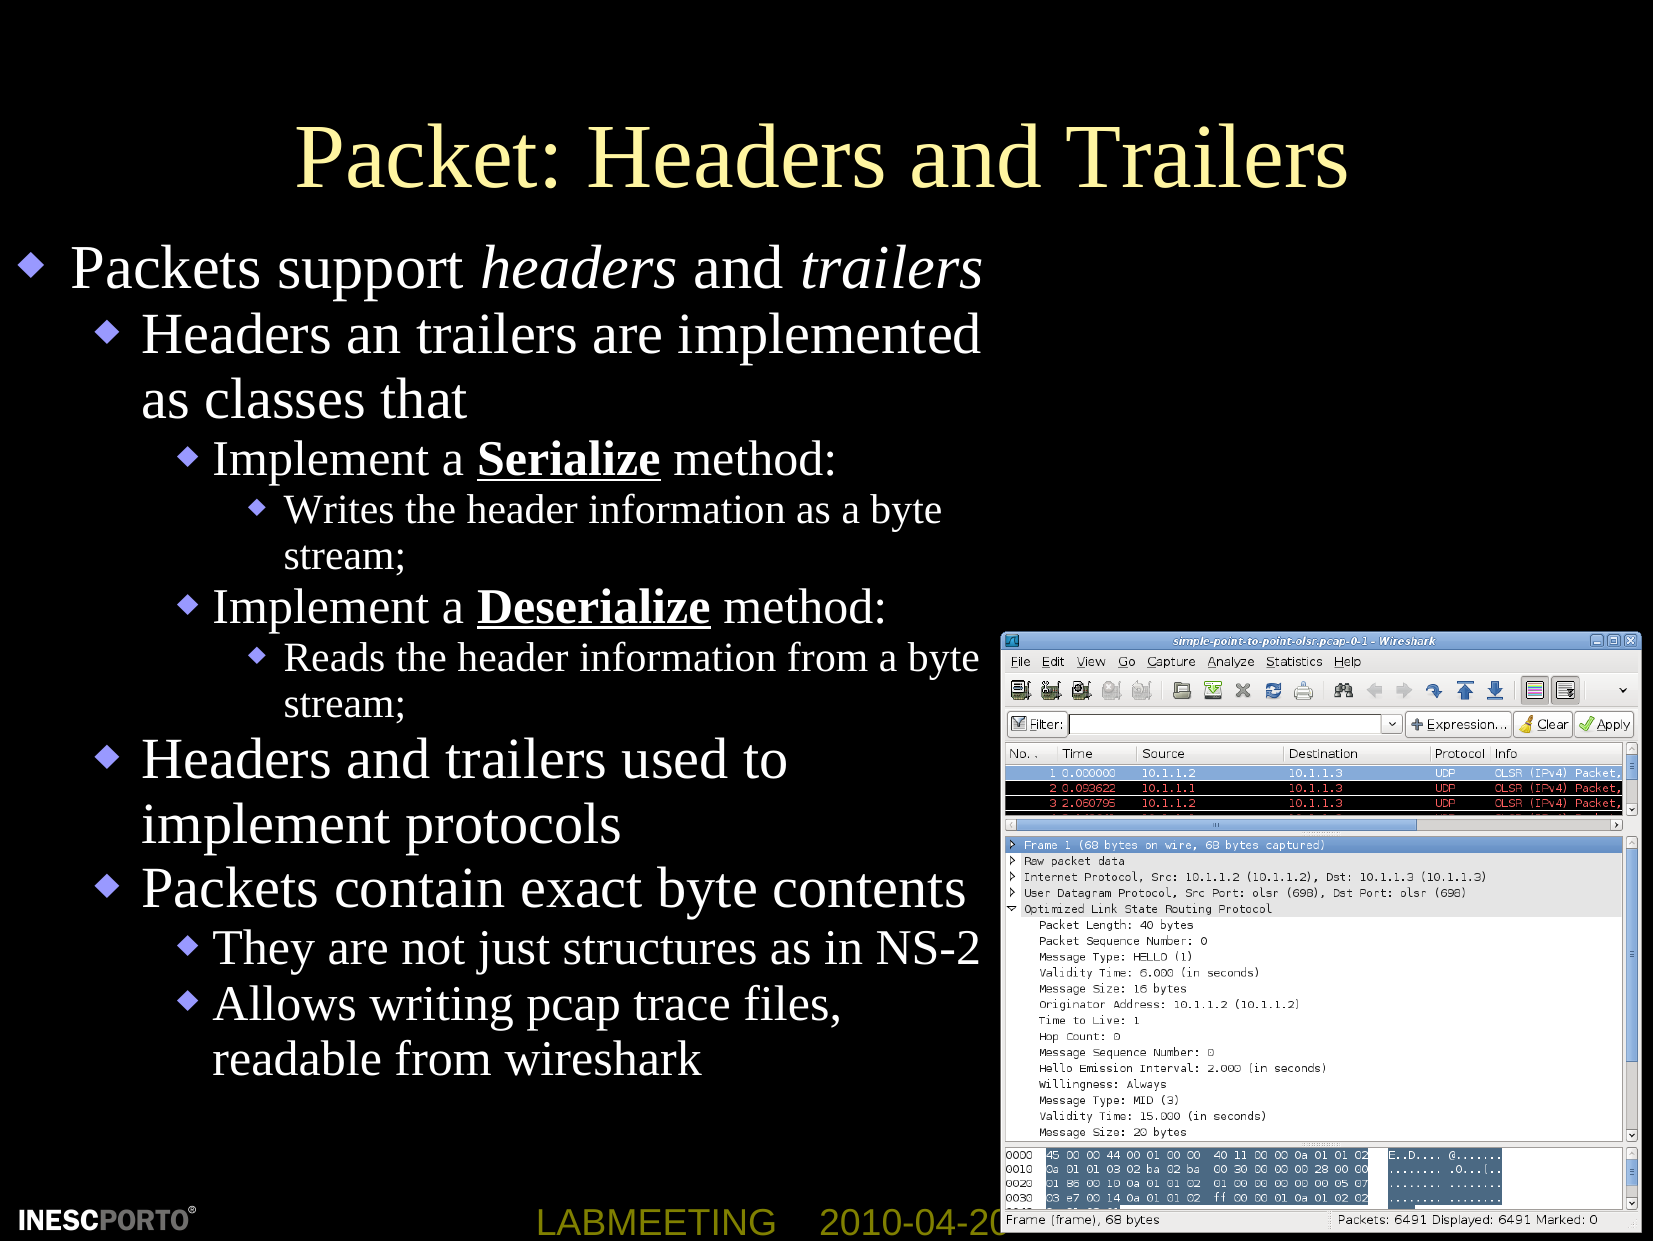

# Packet: Headers and Trailers
Packets support headers and trailers
Headers an trailers are implemented as classes that
Implement a Serialize method:
Writes the header information as a byte stream;
Implement a Deserialize method:
Reads the header information from a byte stream;
Headers and trailers used to implement protocols
Packets contain exact byte contents
They are not just structures as in NS-2
Allows writing pcap trace files, readable from wireshark